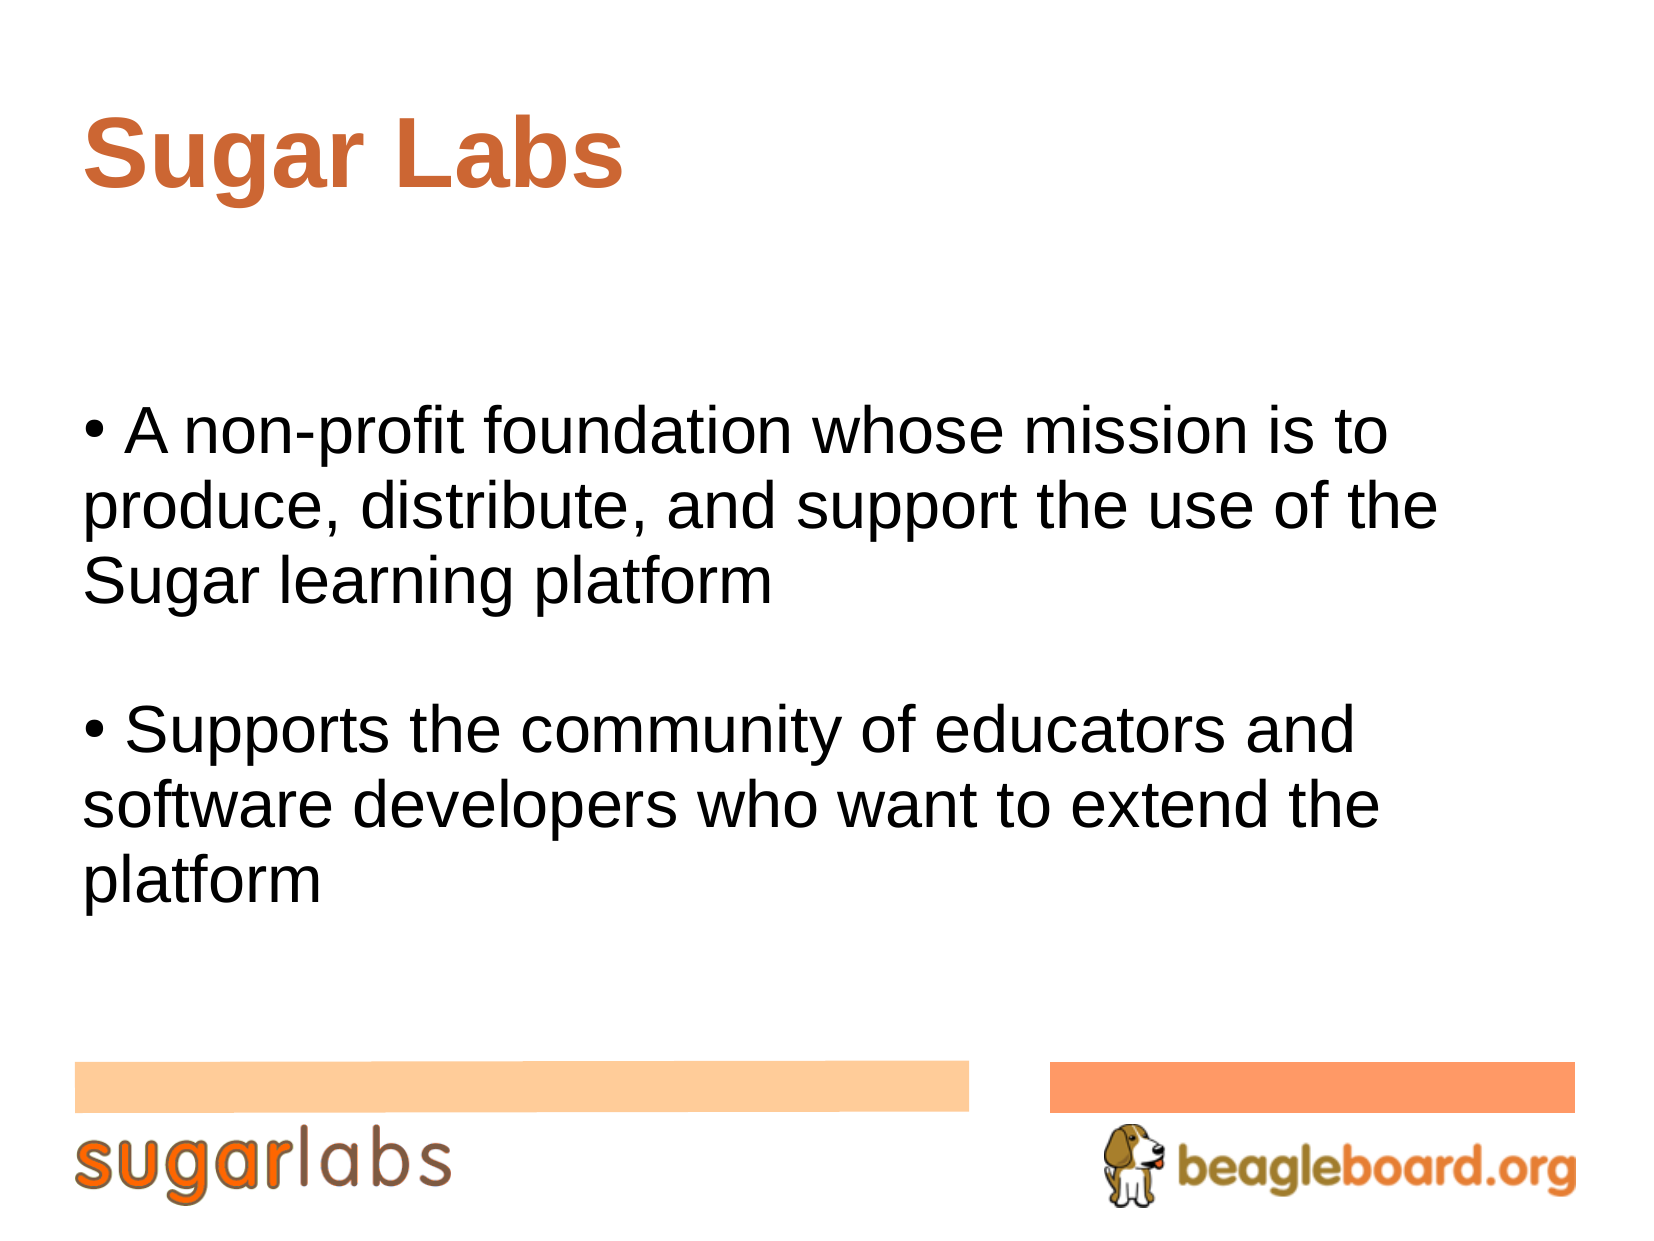

# Sugar Labs
 A non-profit foundation whose mission is to produce, distribute, and support the use of the Sugar learning platform
 Supports the community of educators and software developers who want to extend the platform